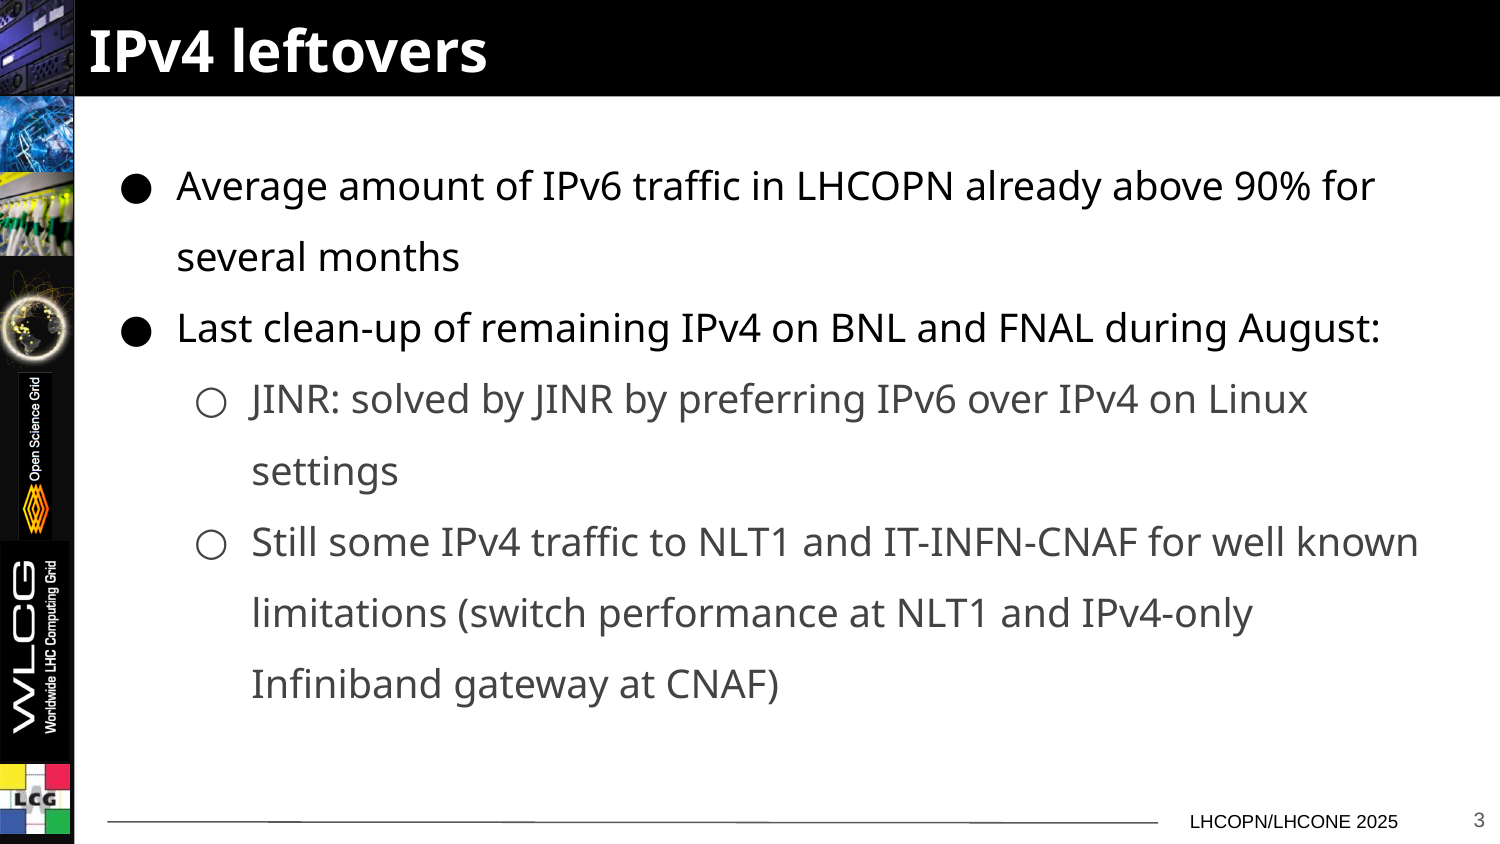

# IPv4 leftovers
Average amount of IPv6 traffic in LHCOPN already above 90% for several months
Last clean-up of remaining IPv4 on BNL and FNAL during August:
JINR: solved by JINR by preferring IPv6 over IPv4 on Linux settings
Still some IPv4 traffic to NLT1 and IT-INFN-CNAF for well known limitations (switch performance at NLT1 and IPv4-only Infiniband gateway at CNAF)